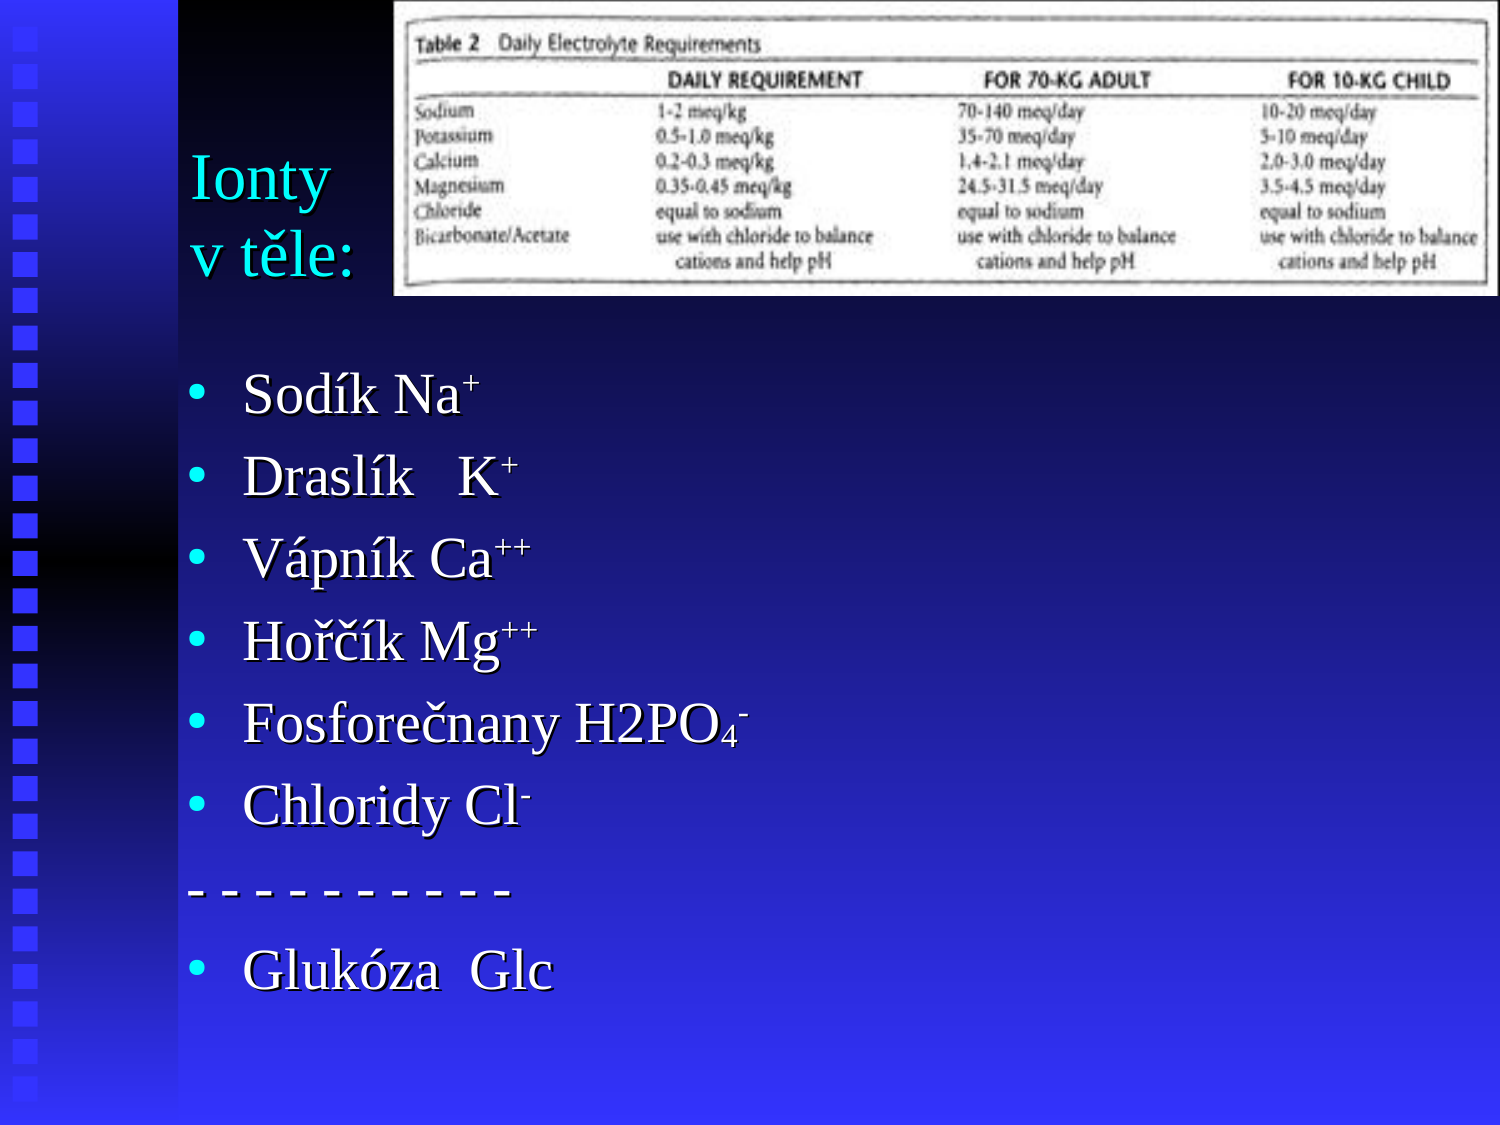

# Ionty v těle:
Sodík Na+
Draslík K+
Vápník Ca++
Hořčík Mg++
Fosforečnany H2PO4-
Chloridy Cl-
- - - - - - - - - -
Glukóza Glc